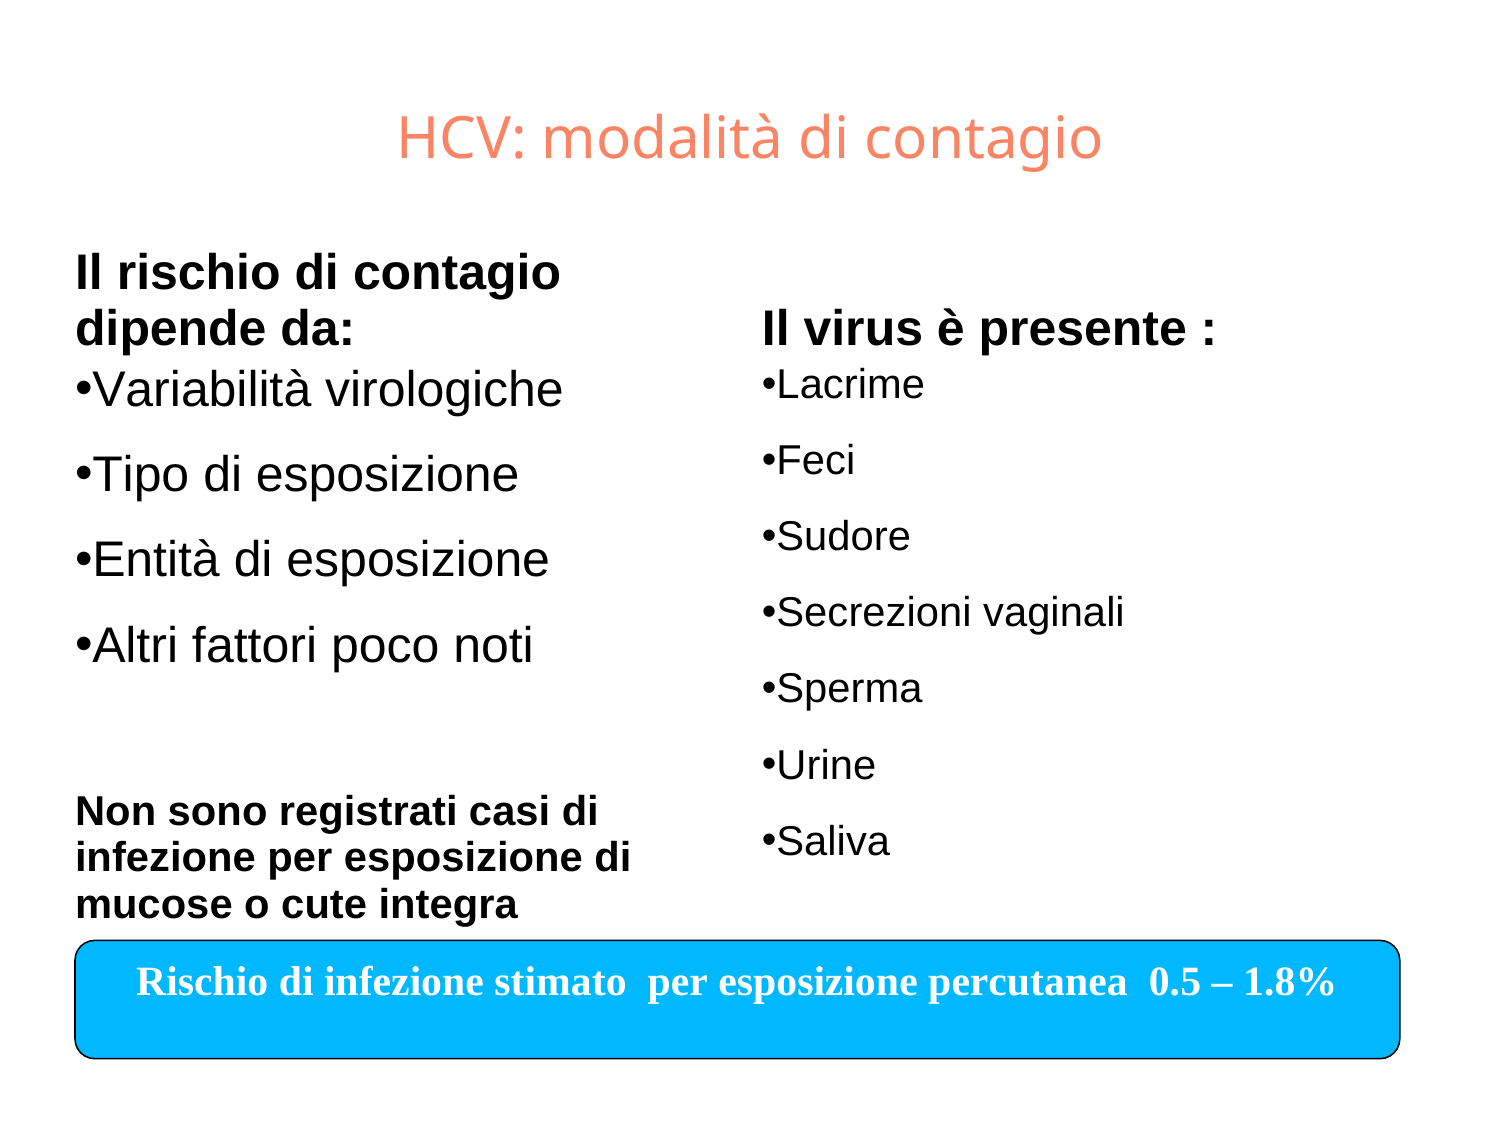

HCV: modalità di contagio
Il rischio di contagio dipende da:
Il virus è presente :
Variabilità virologiche
Tipo di esposizione
Entità di esposizione
Altri fattori poco noti
Non sono registrati casi di infezione per esposizione di mucose o cute integra
Lacrime
Feci
Sudore
Secrezioni vaginali
Sperma
Urine
Saliva
Rischio di infezione stimato per esposizione percutanea 0.5 – 1.8%